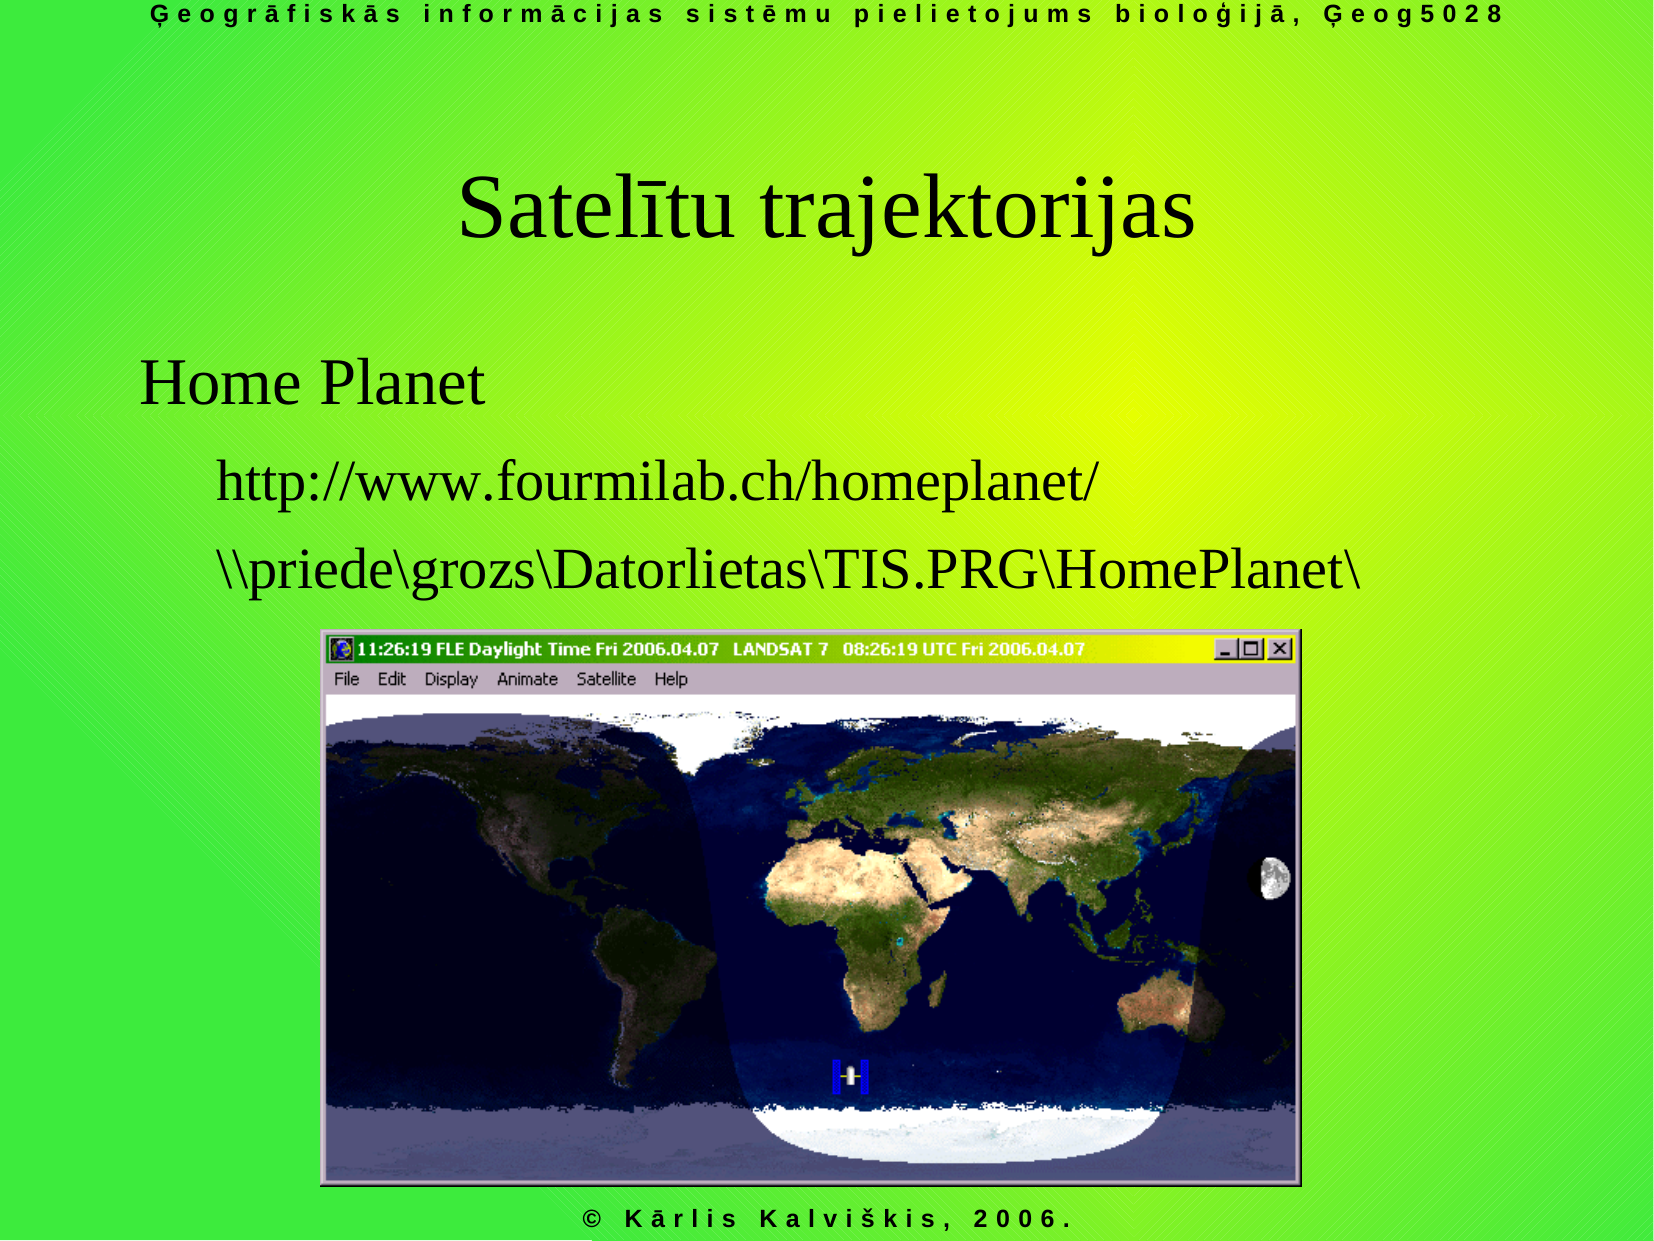

# Satelītu trajektorijas
Home Planet
http://www.fourmilab.ch/homeplanet/
\\priede\grozs\Datorlietas\TIS.PRG\HomePlanet\